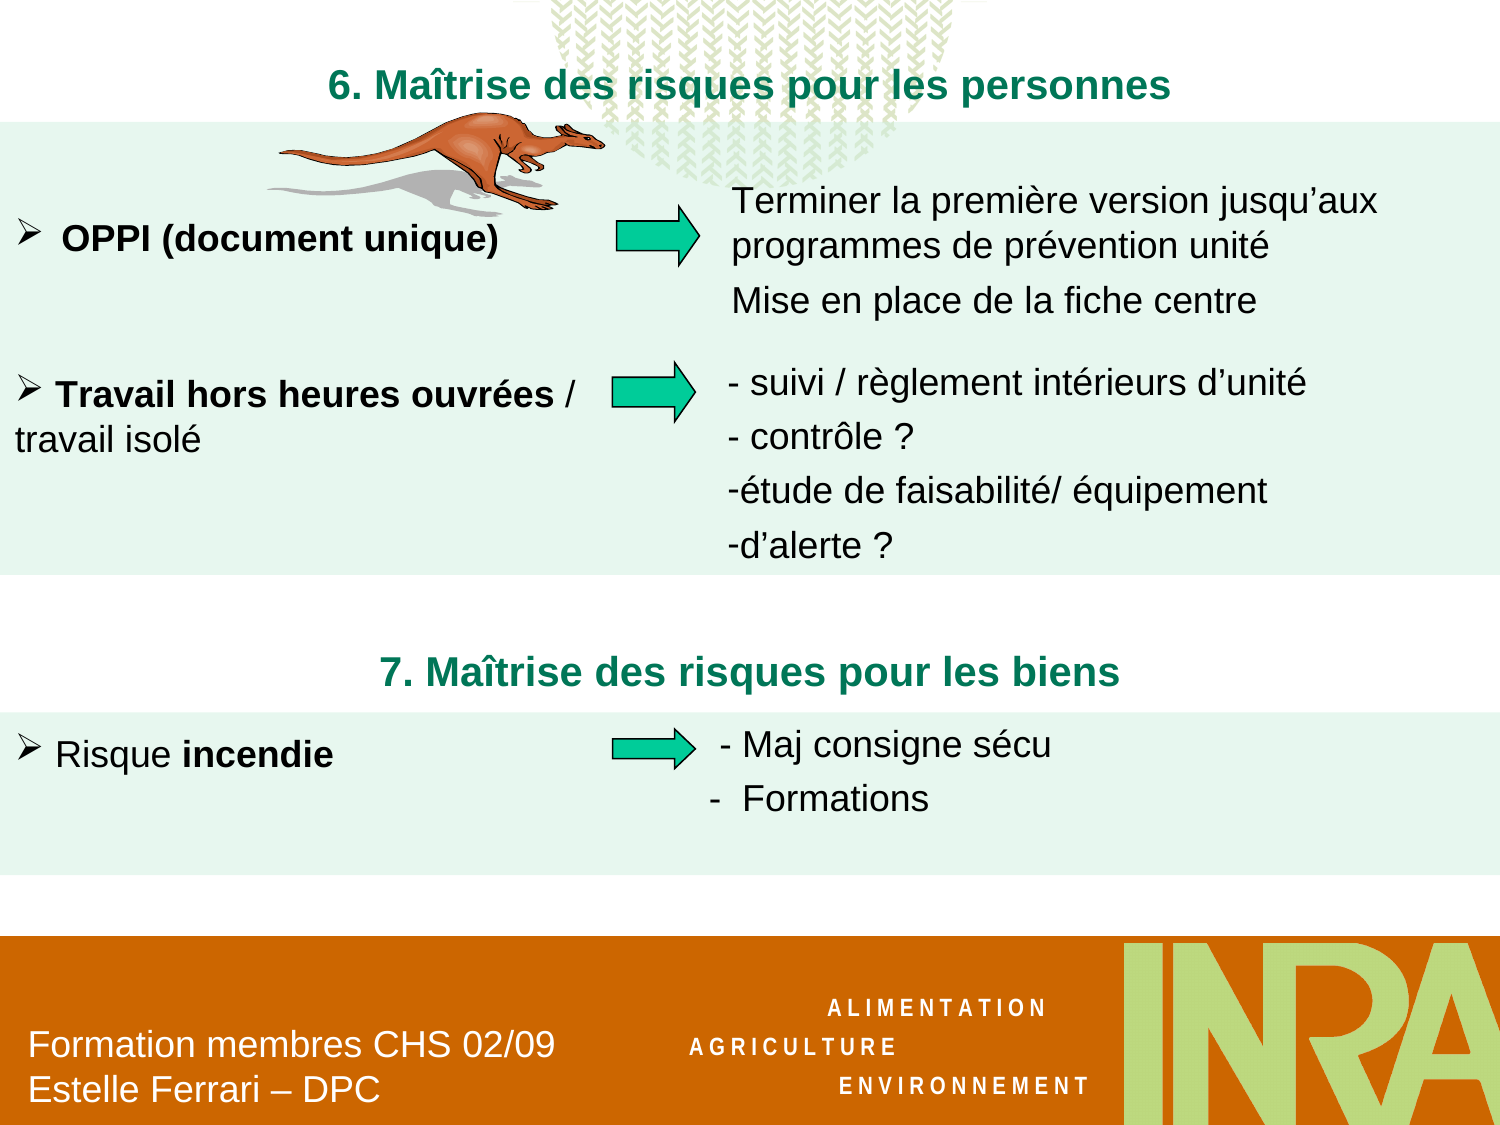

6. Maîtrise des risques pour les personnes
Terminer la première version jusqu’aux programmes de prévention unité
Mise en place de la fiche centre
OPPI (document unique)
- suivi / règlement intérieurs d’unité
- contrôle ?
étude de faisabilité/ équipement
d’alerte ?
 Travail hors heures ouvrées / travail isolé
7. Maîtrise des risques pour les biens
 - Maj consigne sécu
- Formations
 Risque incendie